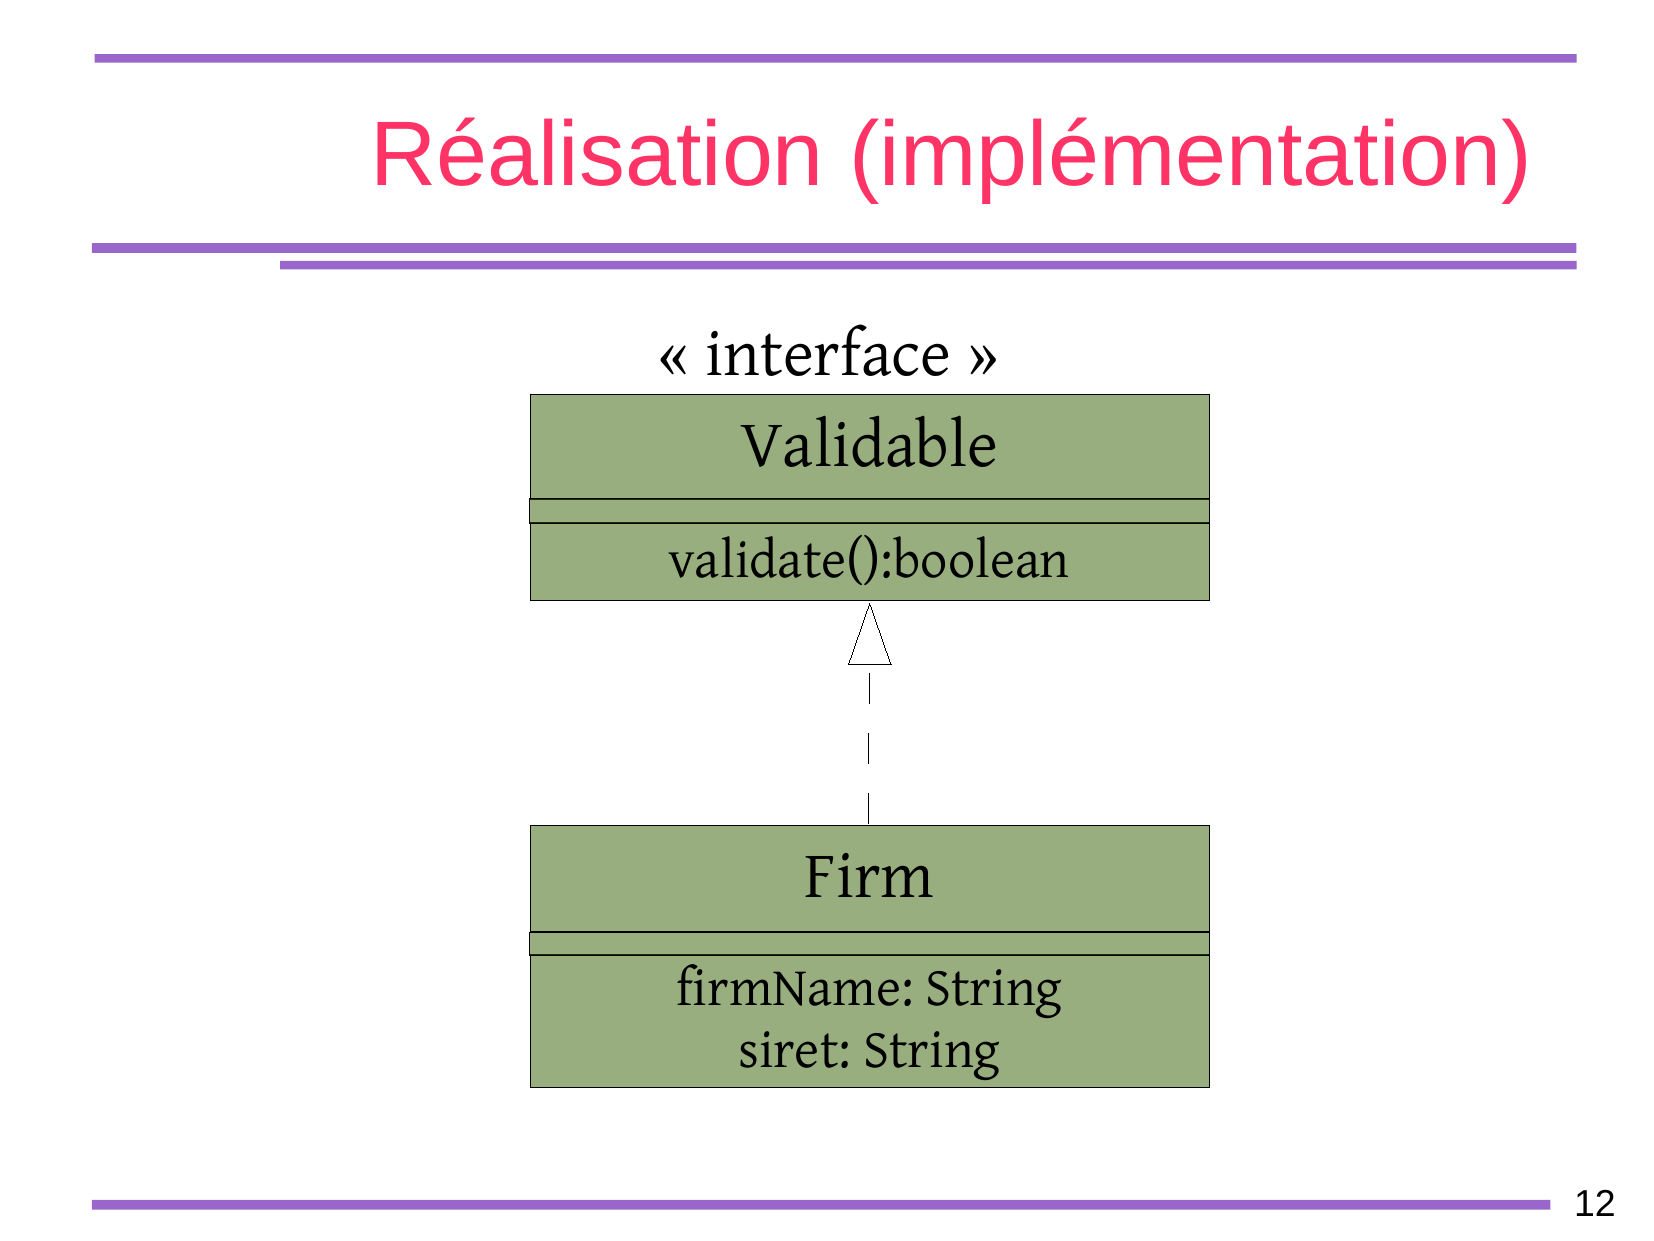

# Réalisation (implémentation)
« interface »
Validable
validate():boolean
Firm
firmName: String
siret: String